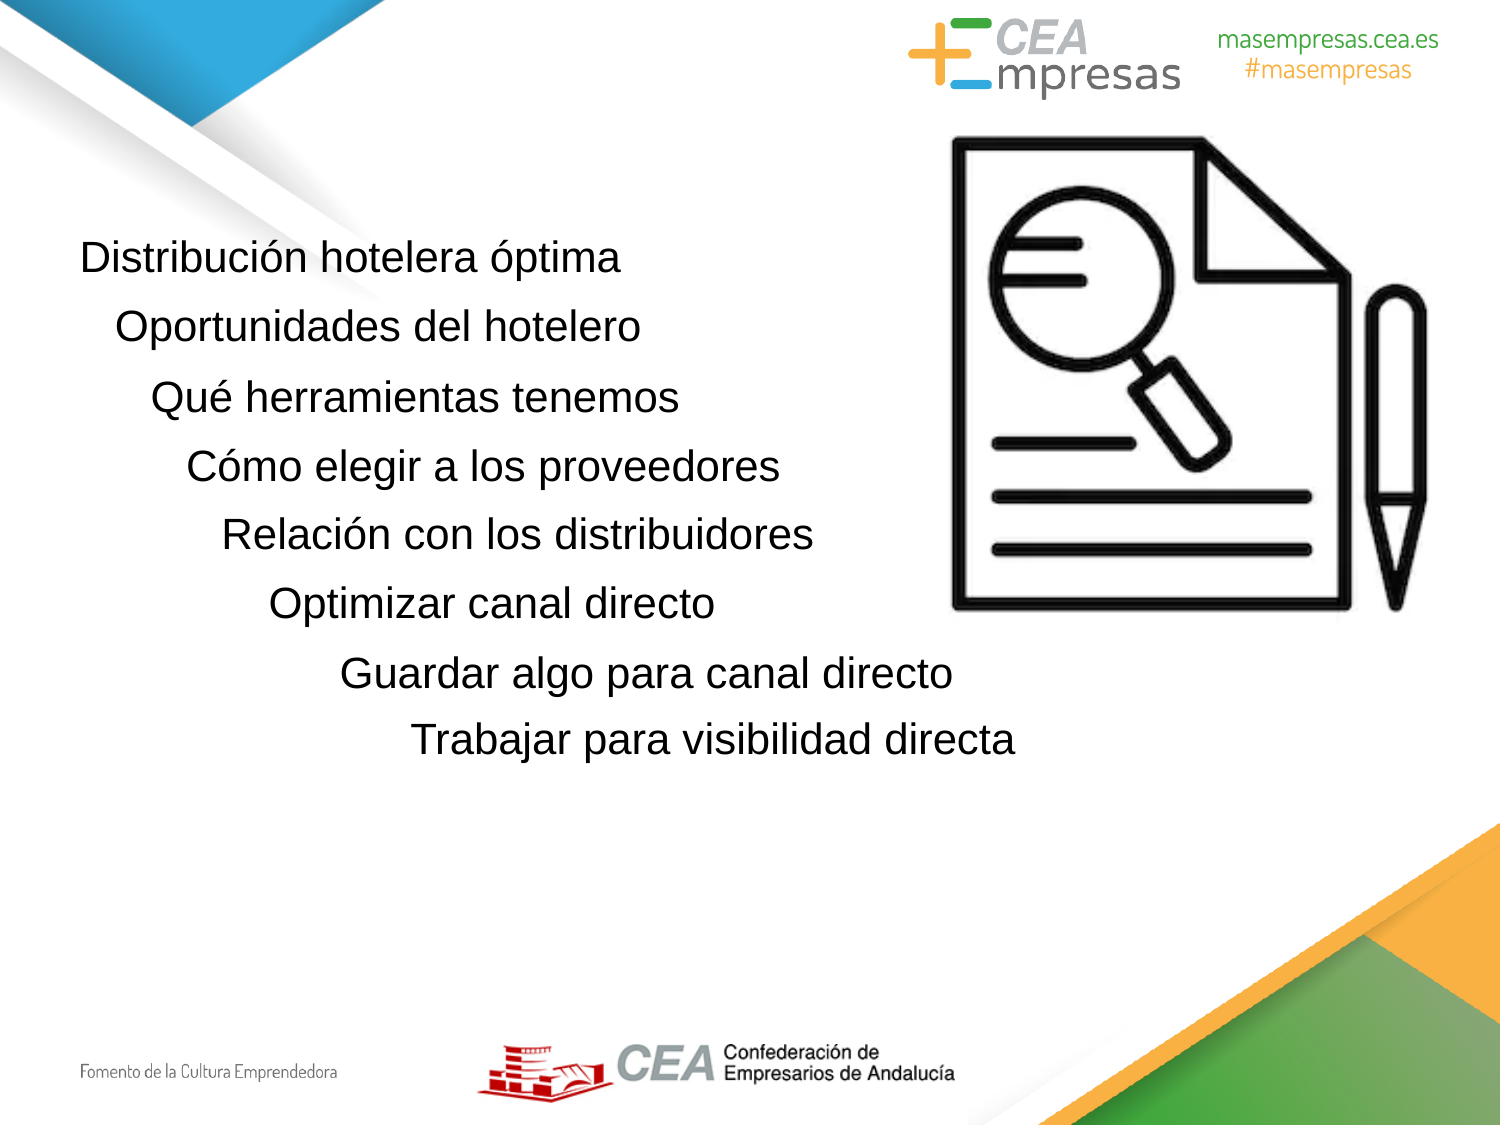

Distribución hotelera óptima
Oportunidades del hotelero
Qué herramientas tenemos
Cómo elegir a los proveedores
Relación con los distribuidores
Optimizar canal directo
Guardar algo para canal directo
Trabajar para visibilidad directa